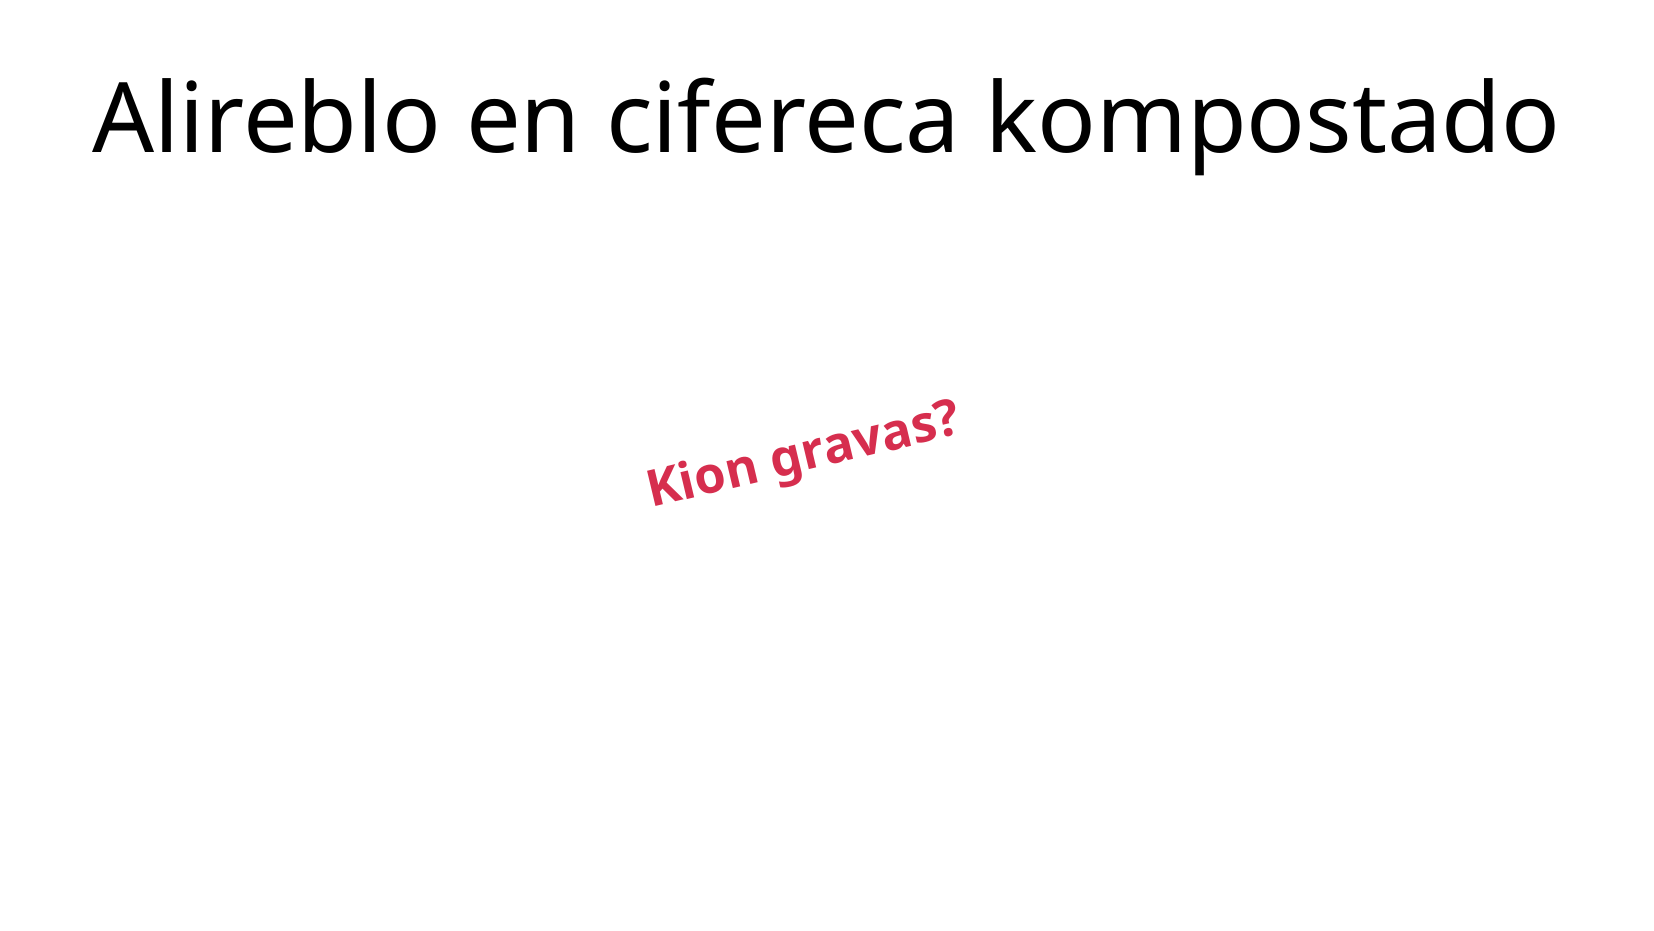

# Alireblo en cifereca kompostado
Kion gravas?